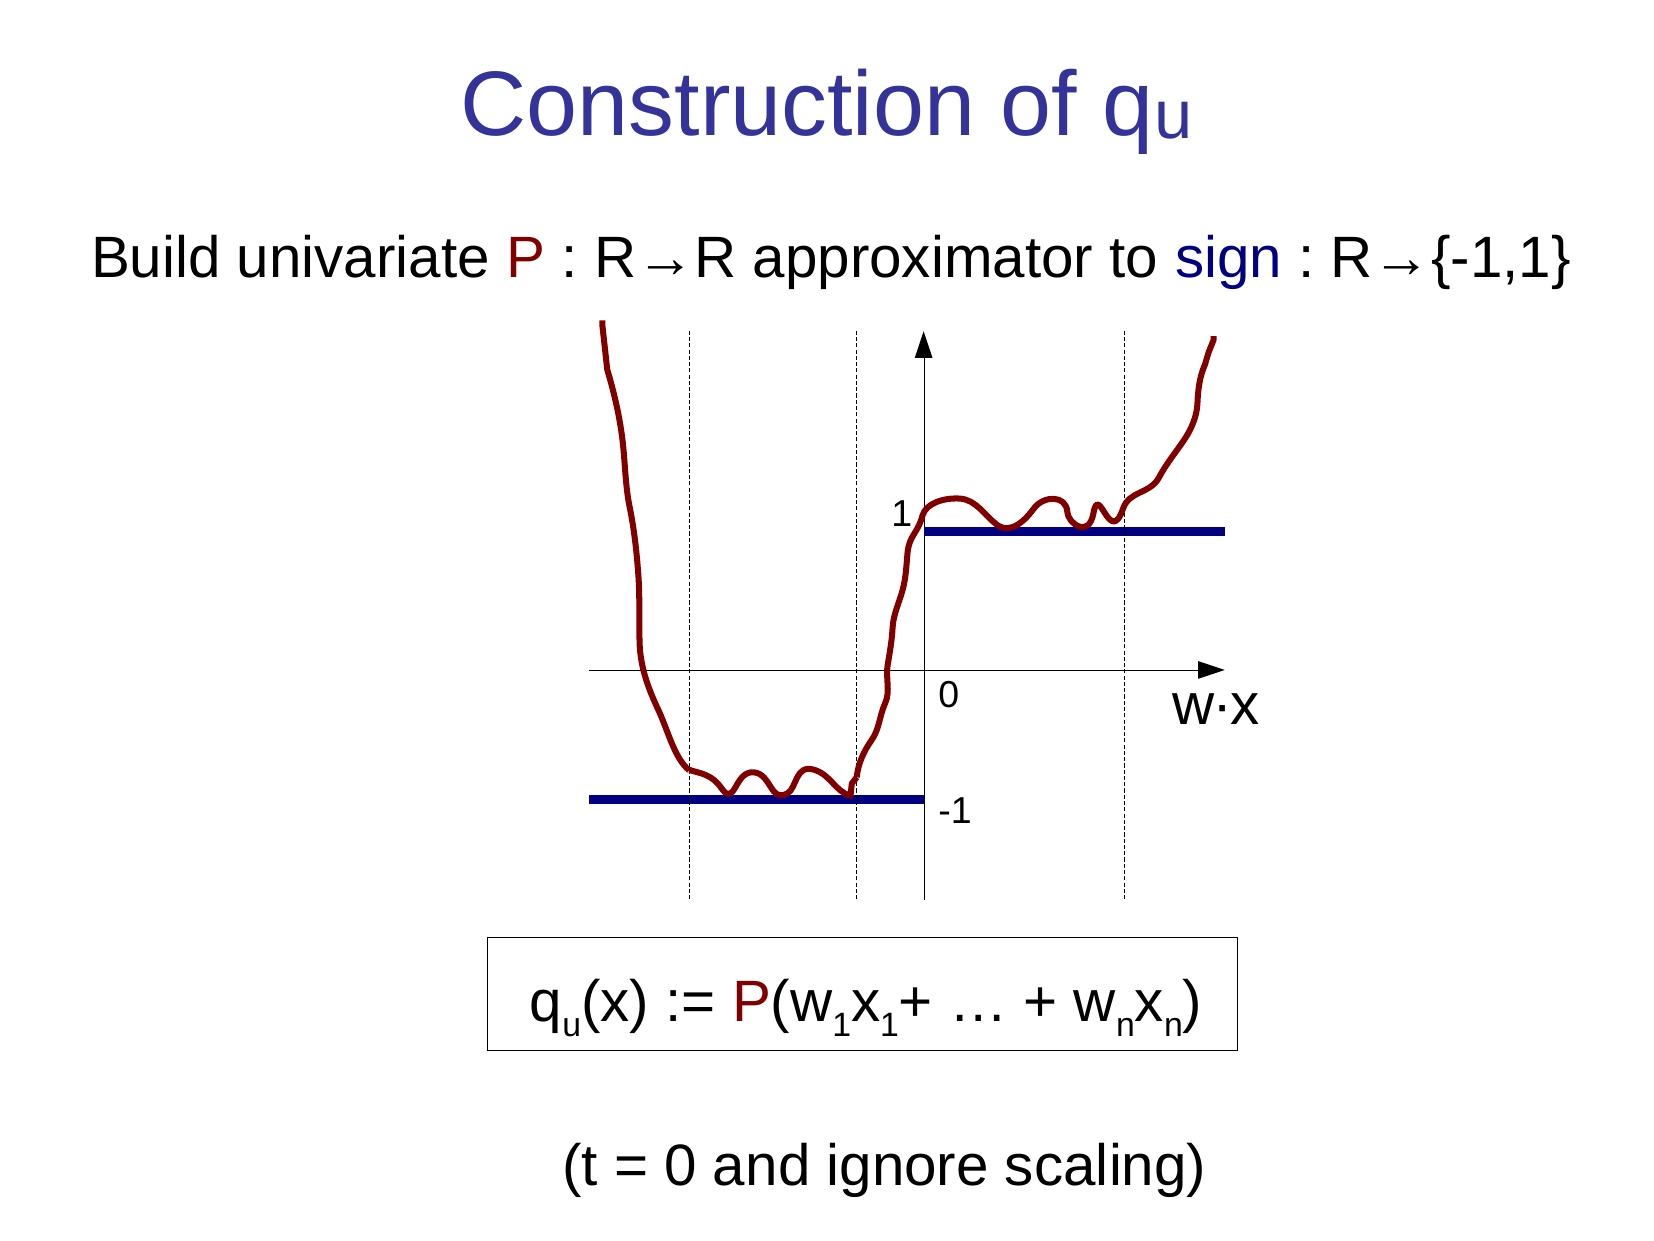

Construction of qu
# Build univariate P : R→R approximator to sign : R→{-1,1}
 qu(x) := P(w1x1+ … + wnxn)
 (t = 0 and ignore scaling)
1
0
w∙x
-1